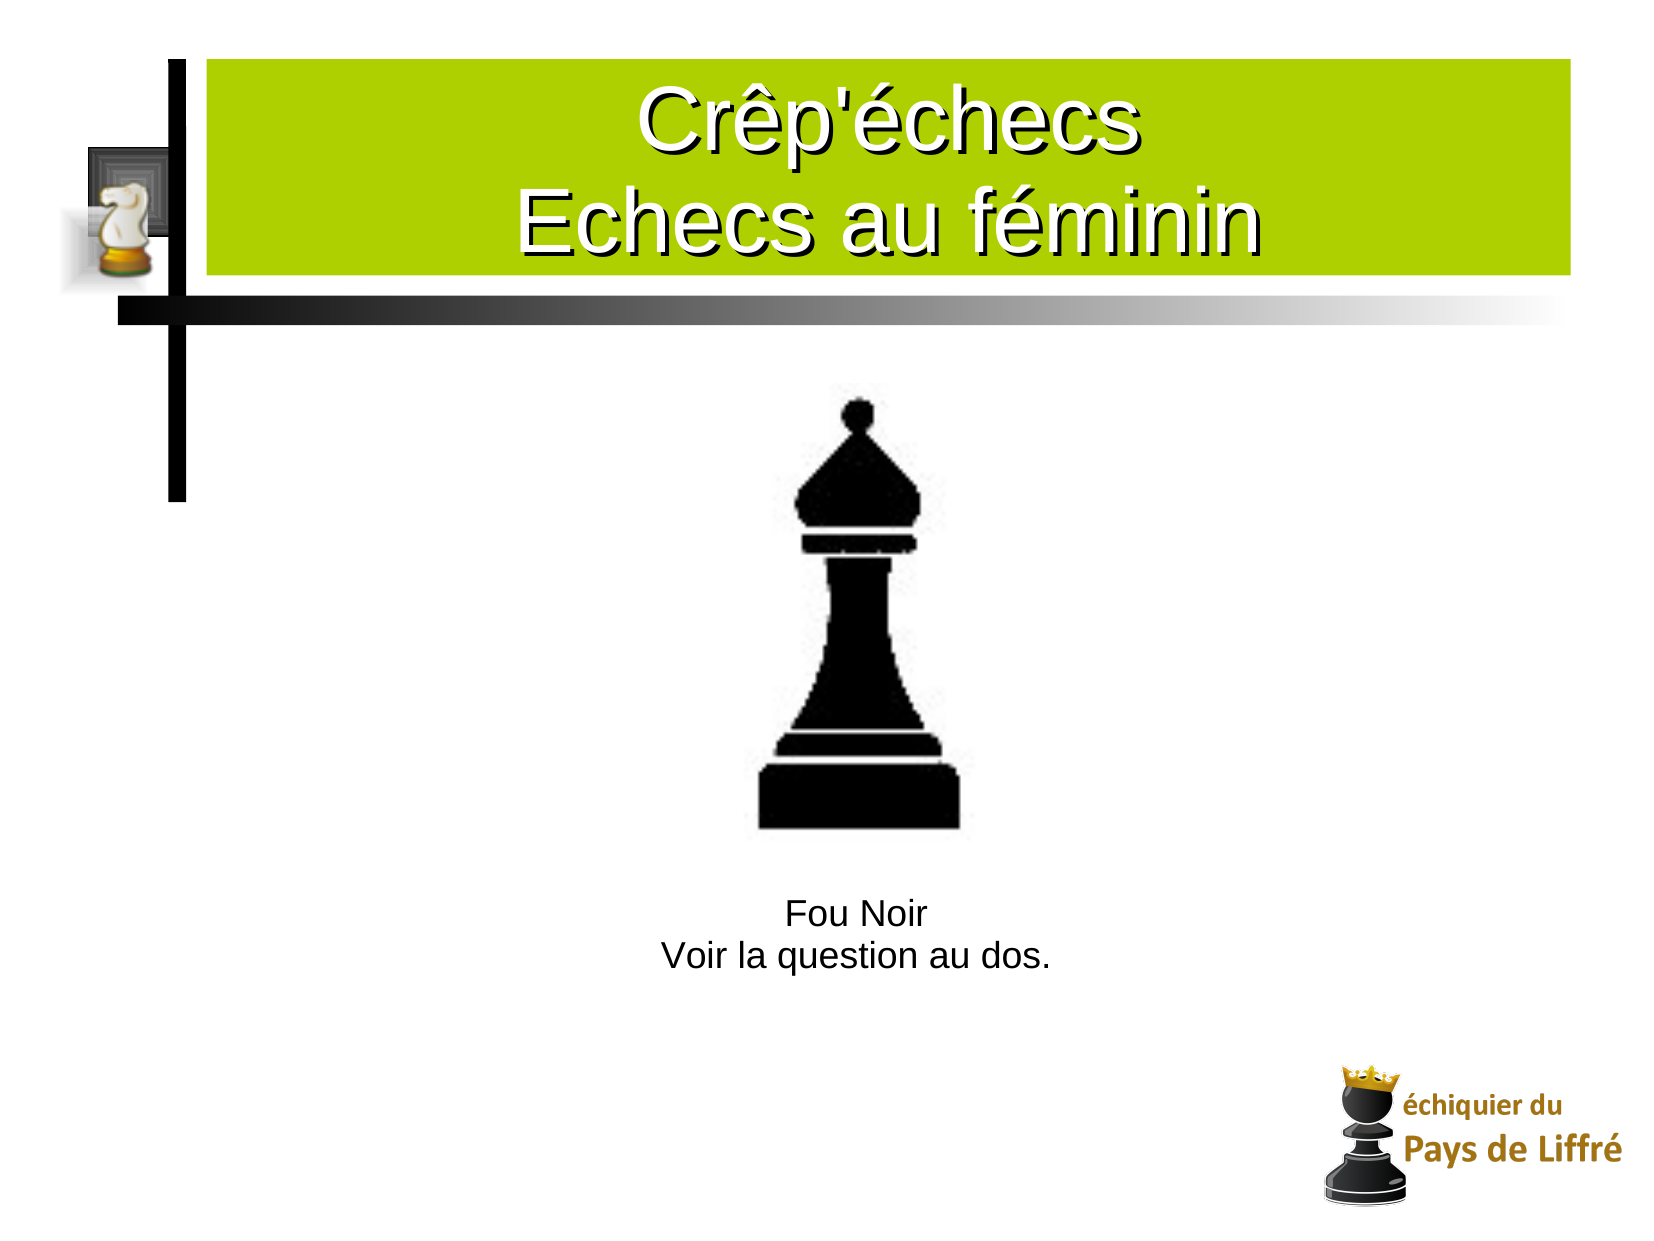

# Crêp'échecs Echecs au féminin
Fou Noir
Voir la question au dos.